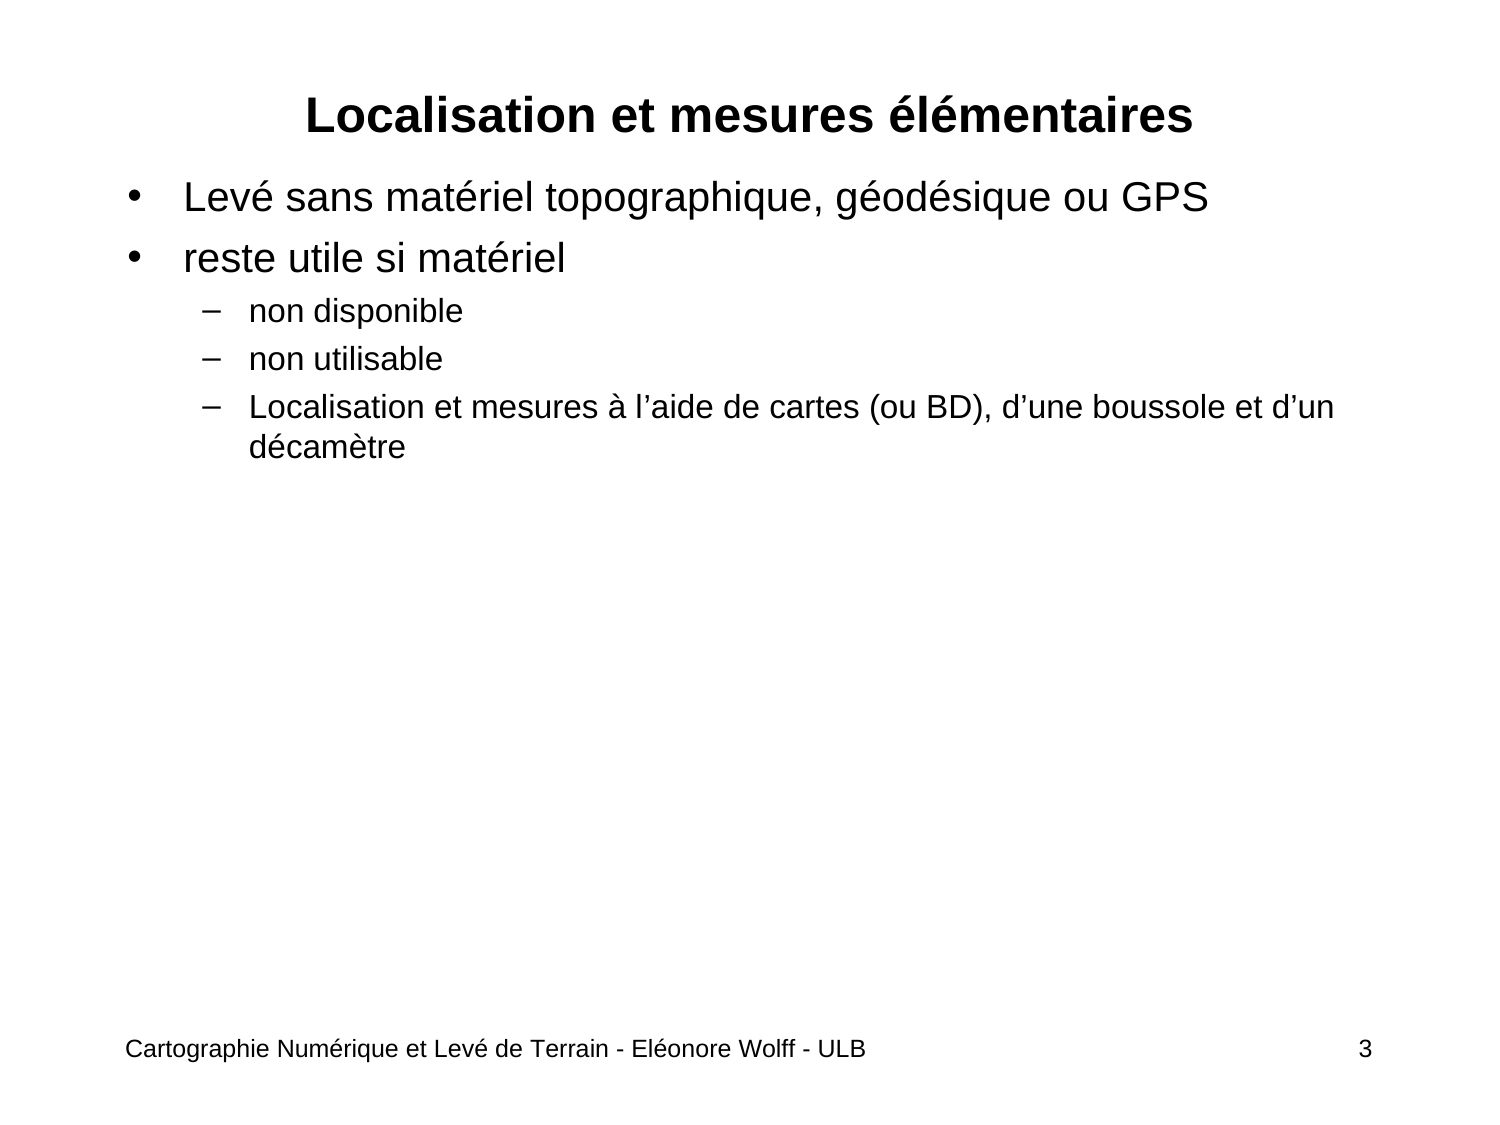

# Localisation et mesures élémentaires
Levé sans matériel topographique, géodésique ou GPS
reste utile si matériel
non disponible
non utilisable
Localisation et mesures à l’aide de cartes (ou BD), d’une boussole et d’un décamètre
Cartographie Numérique et Levé de Terrain - Eléonore Wolff - ULB